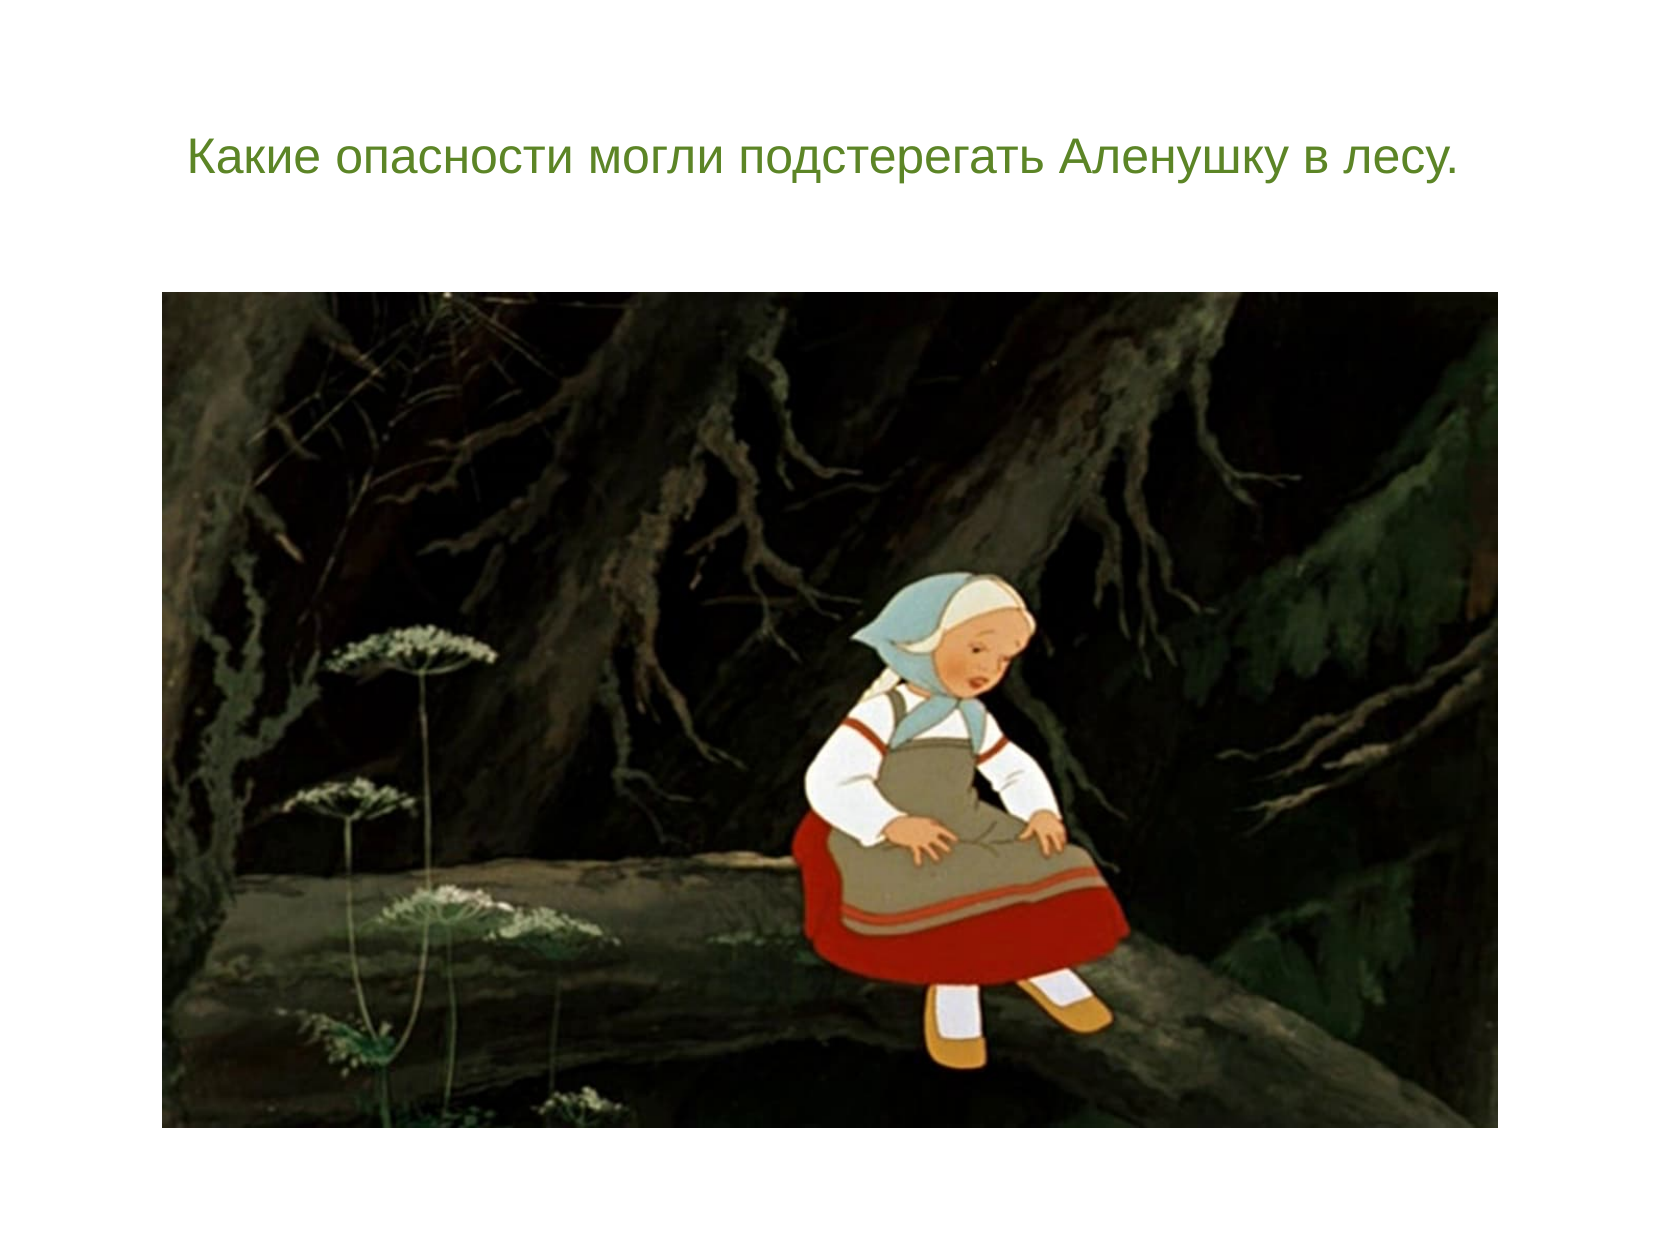

# Какие опасности могли подстерегать Аленушку в лесу.